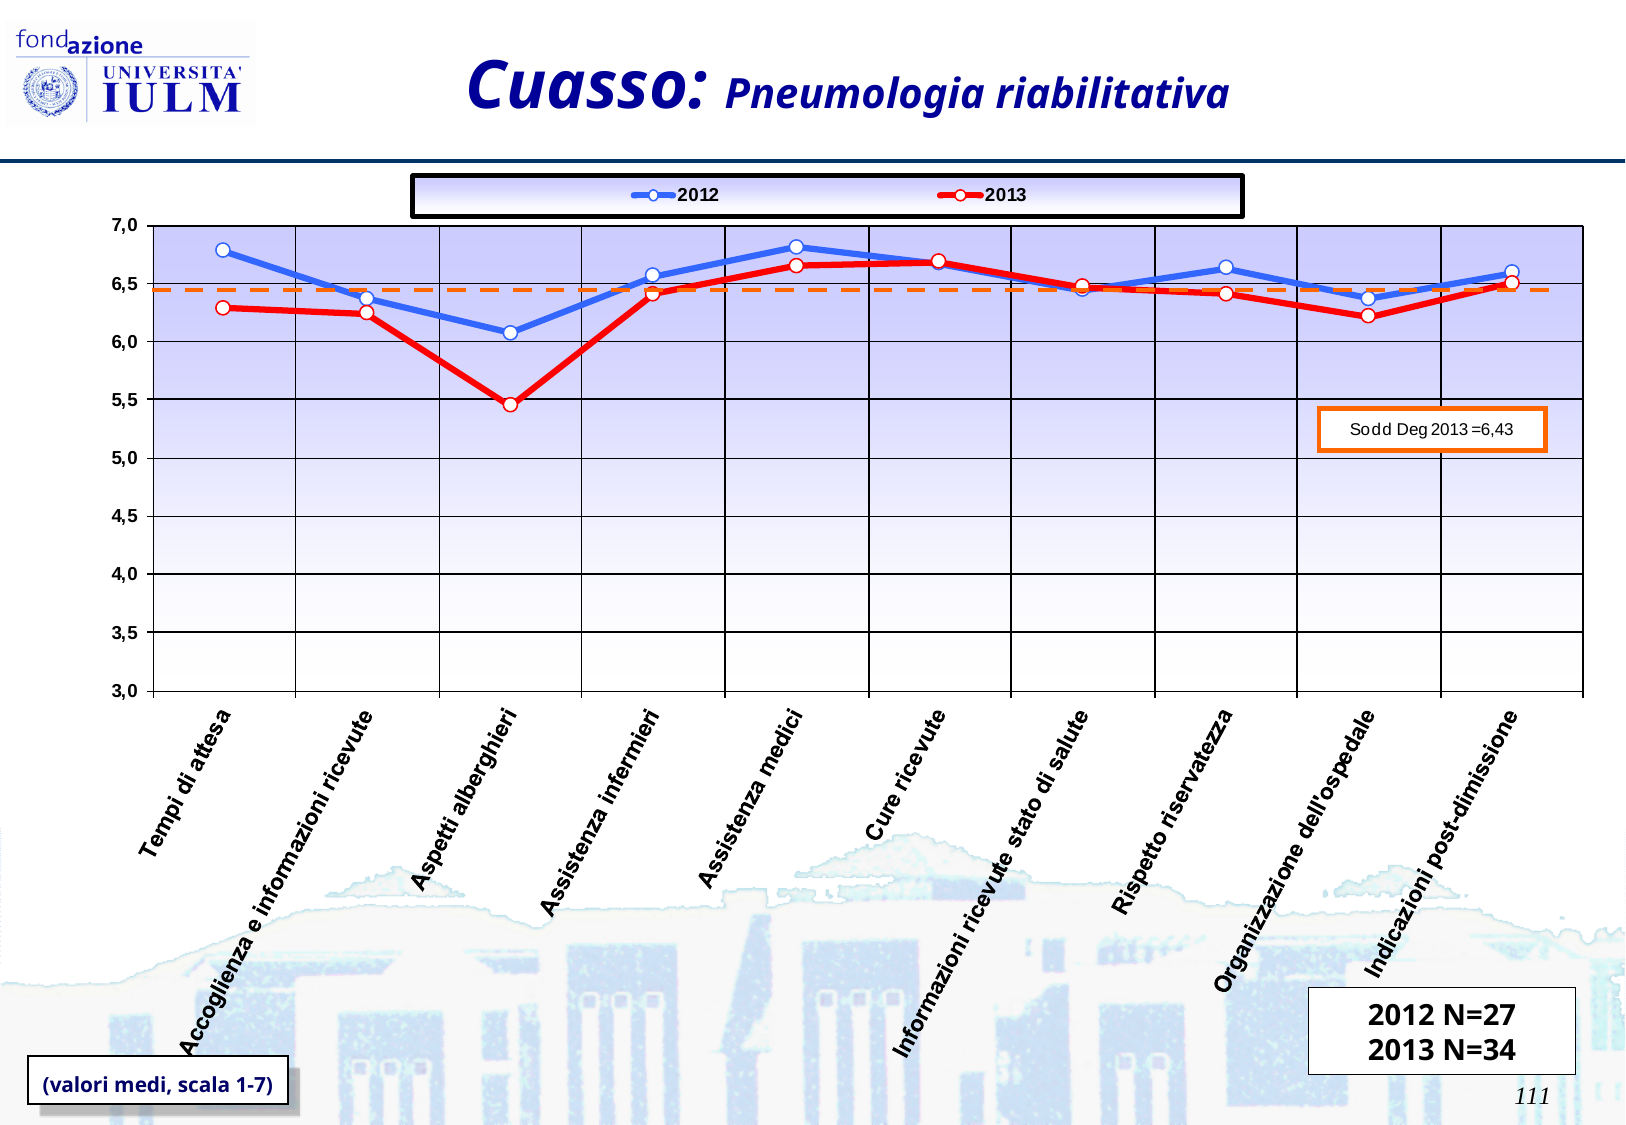

Cuasso: Pneumologia riabilitativa
2012 N=27
2013 N=34
(valori medi, scala 1-7)